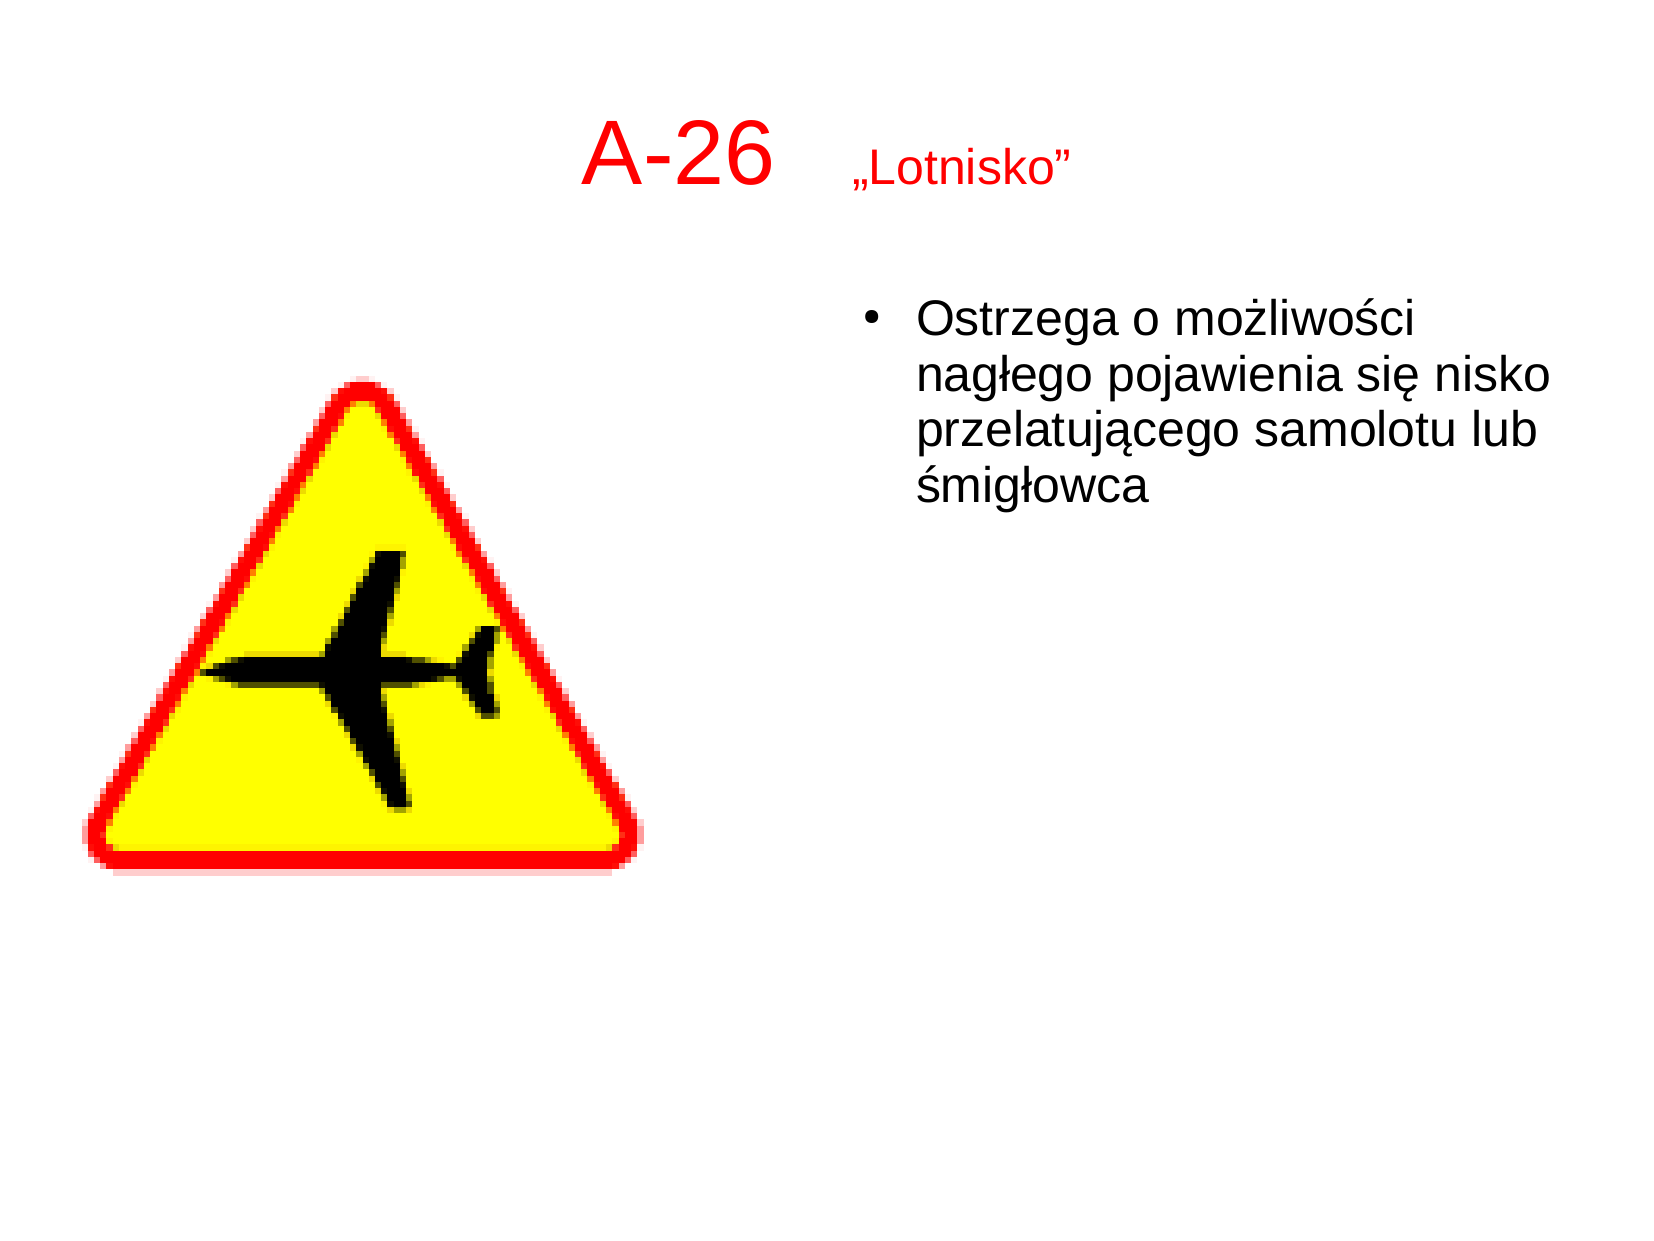

# A-26 „Lotnisko”
Ostrzega o możliwości nagłego pojawienia się nisko przelatującego samolotu lub śmigłowca